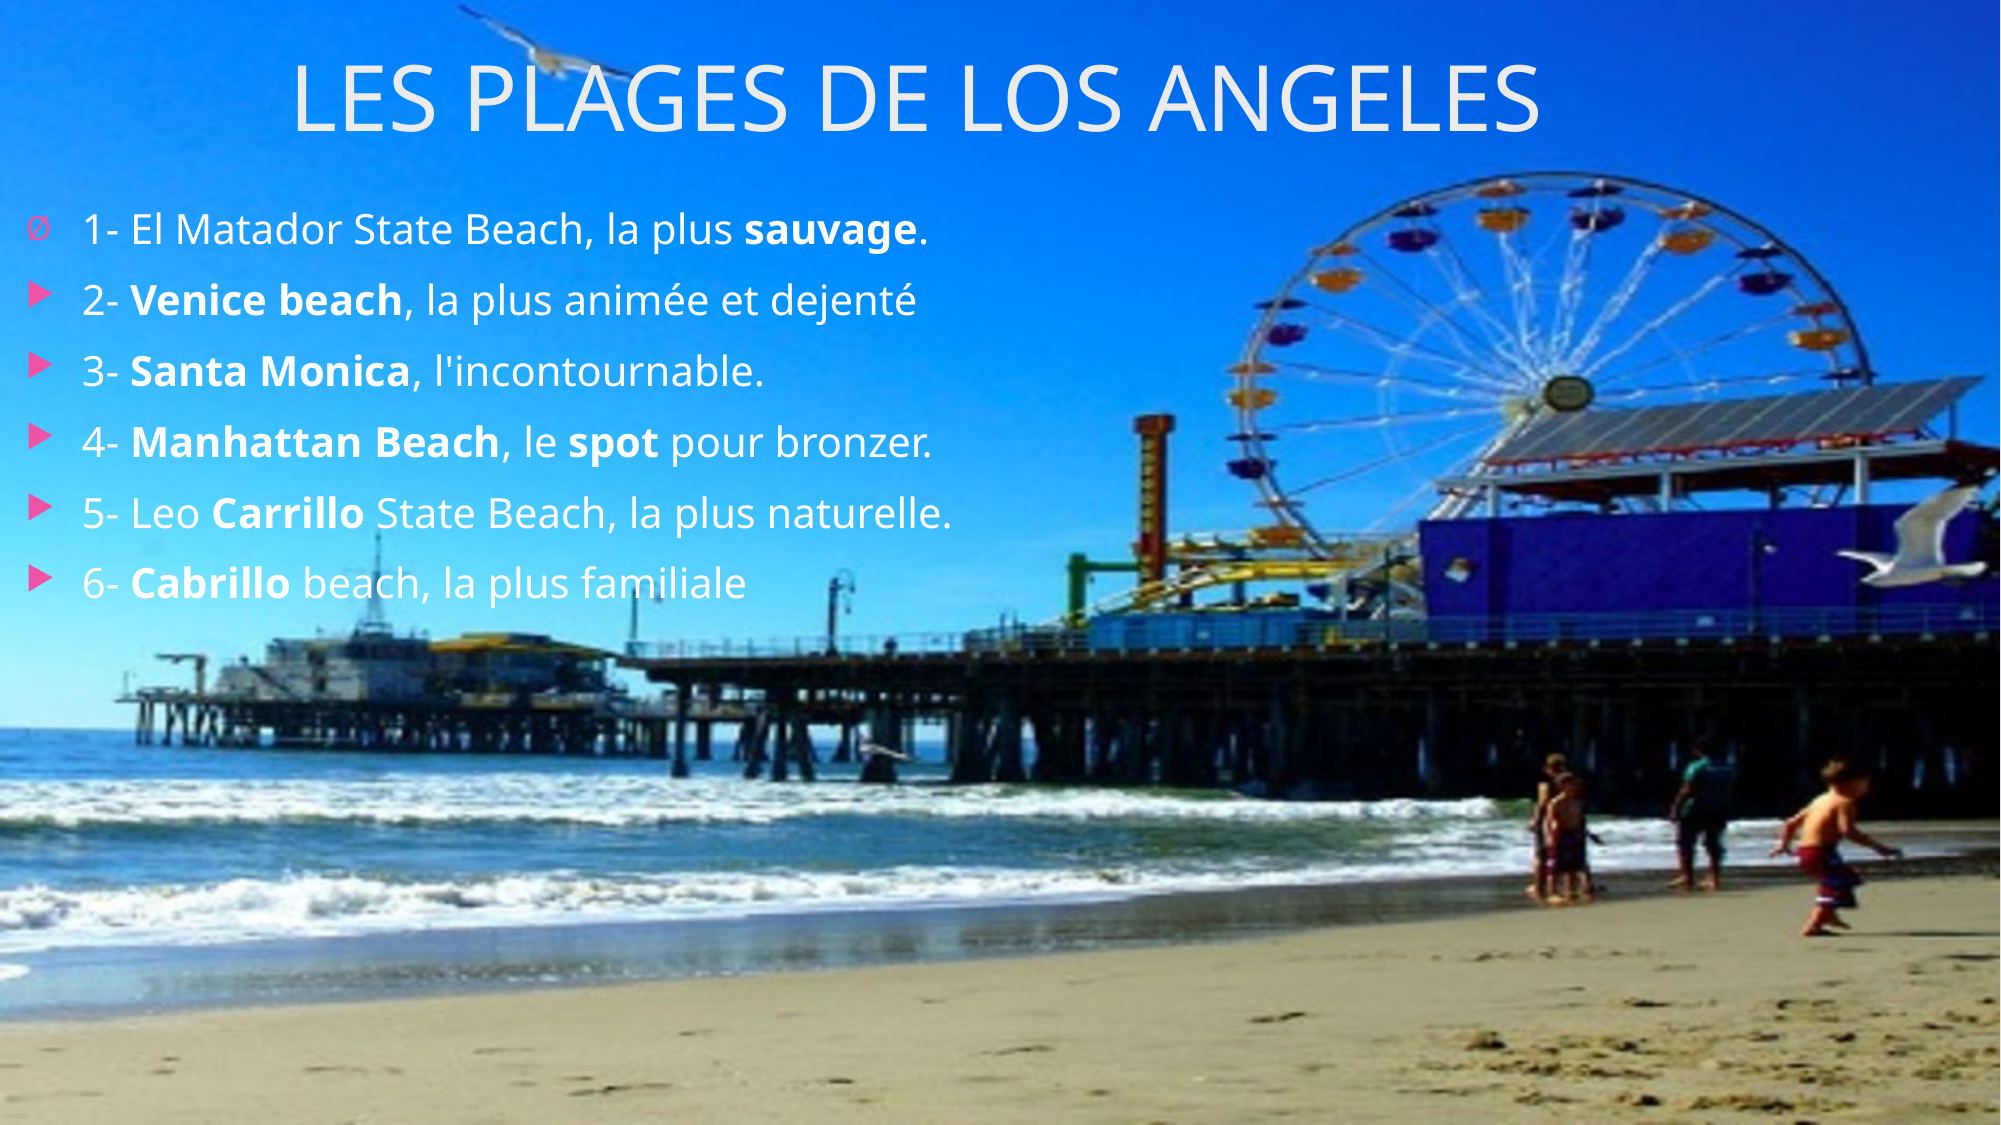

# LES PLAGES DE LOS ANGELES
1- El Matador State Beach, la plus sauvage.
2- Venice beach, la plus animée et dejenté
3- Santa Monica, l'incontournable.
4- Manhattan Beach, le spot pour bronzer.
5- Leo Carrillo State Beach, la plus naturelle.
6- Cabrillo beach, la plus familiale